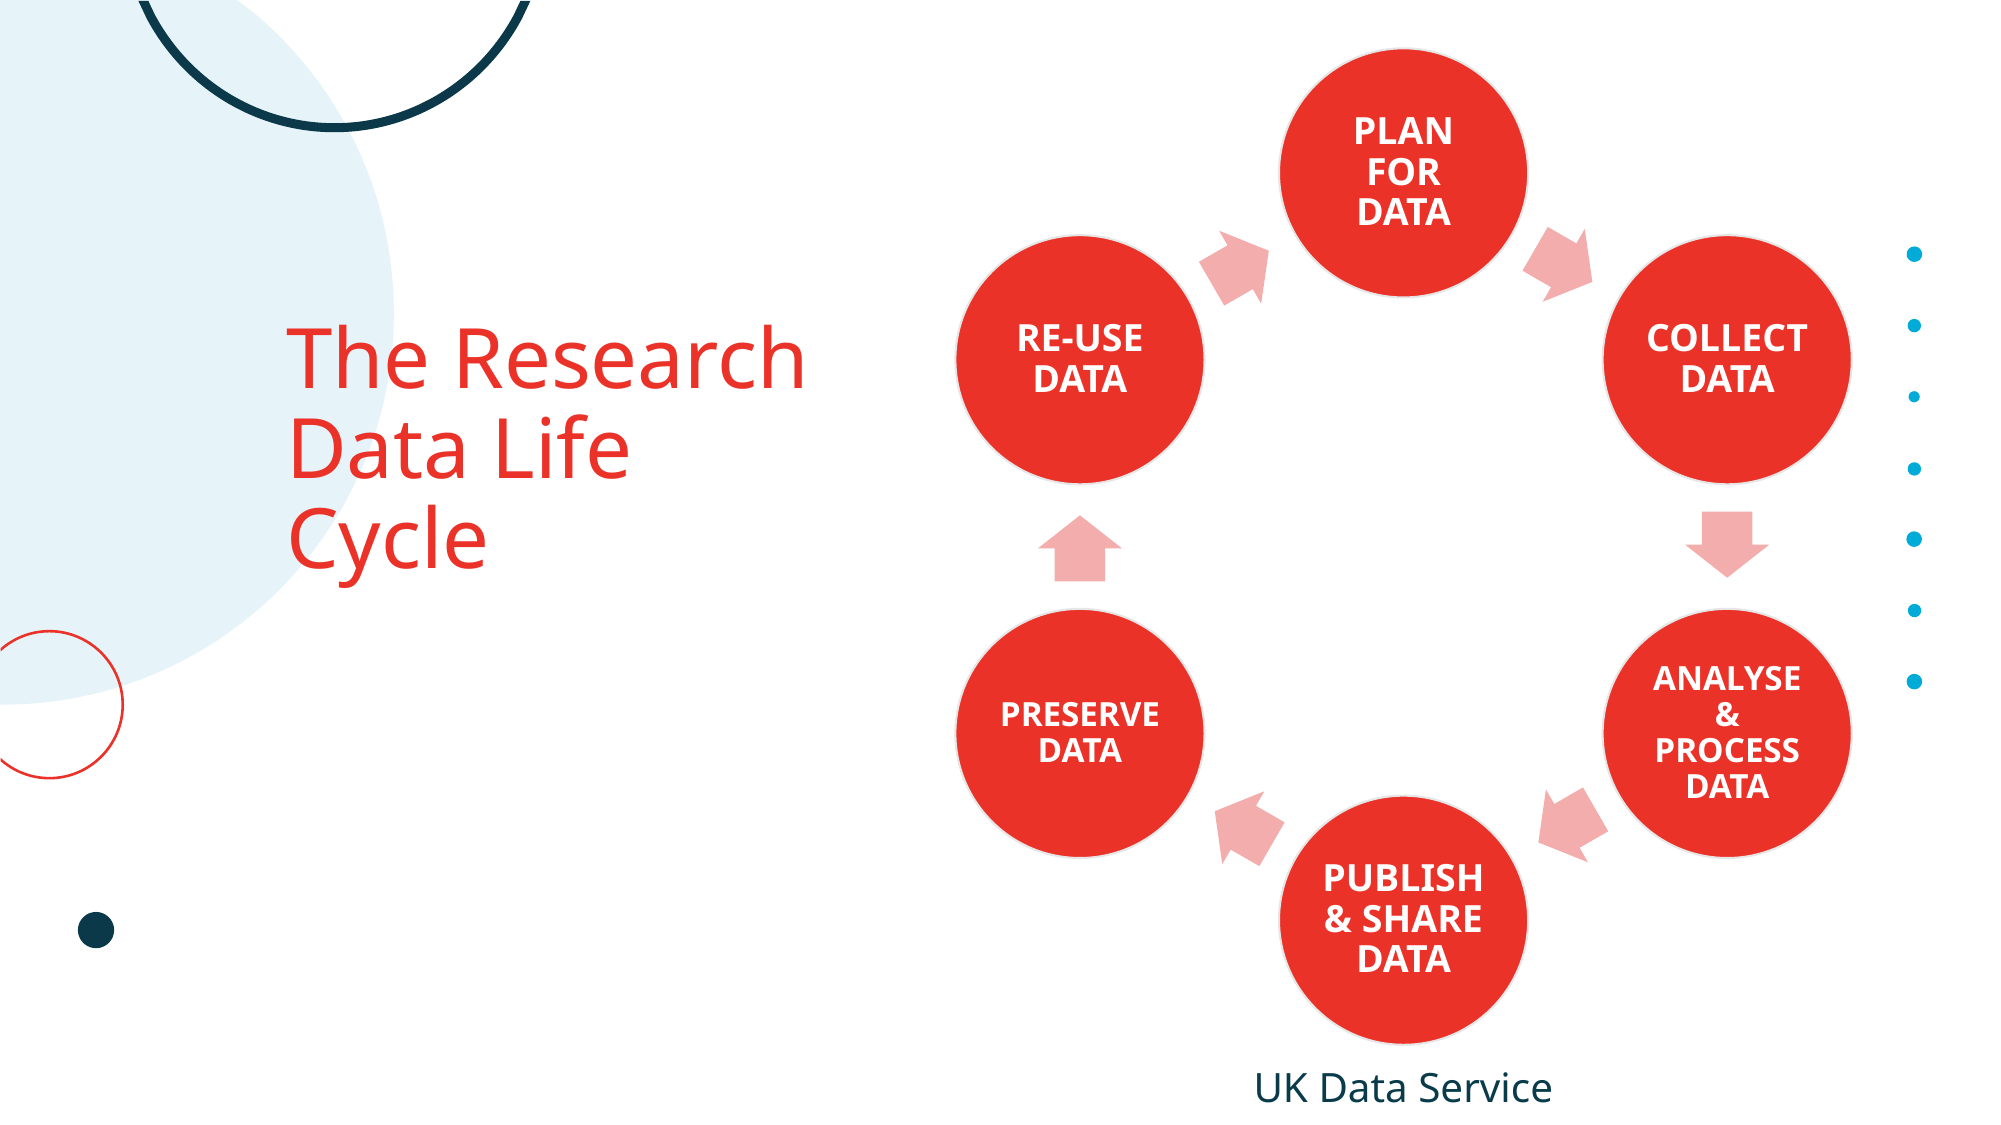

PLAN FOR DATA
RE-USE DATA
COLLECT DATA
PRESERVE DATA
ANALYSE & PROCESS DATA
PUBLISH & SHARE DATA
# The Research Data Life Cycle
UK Data Service